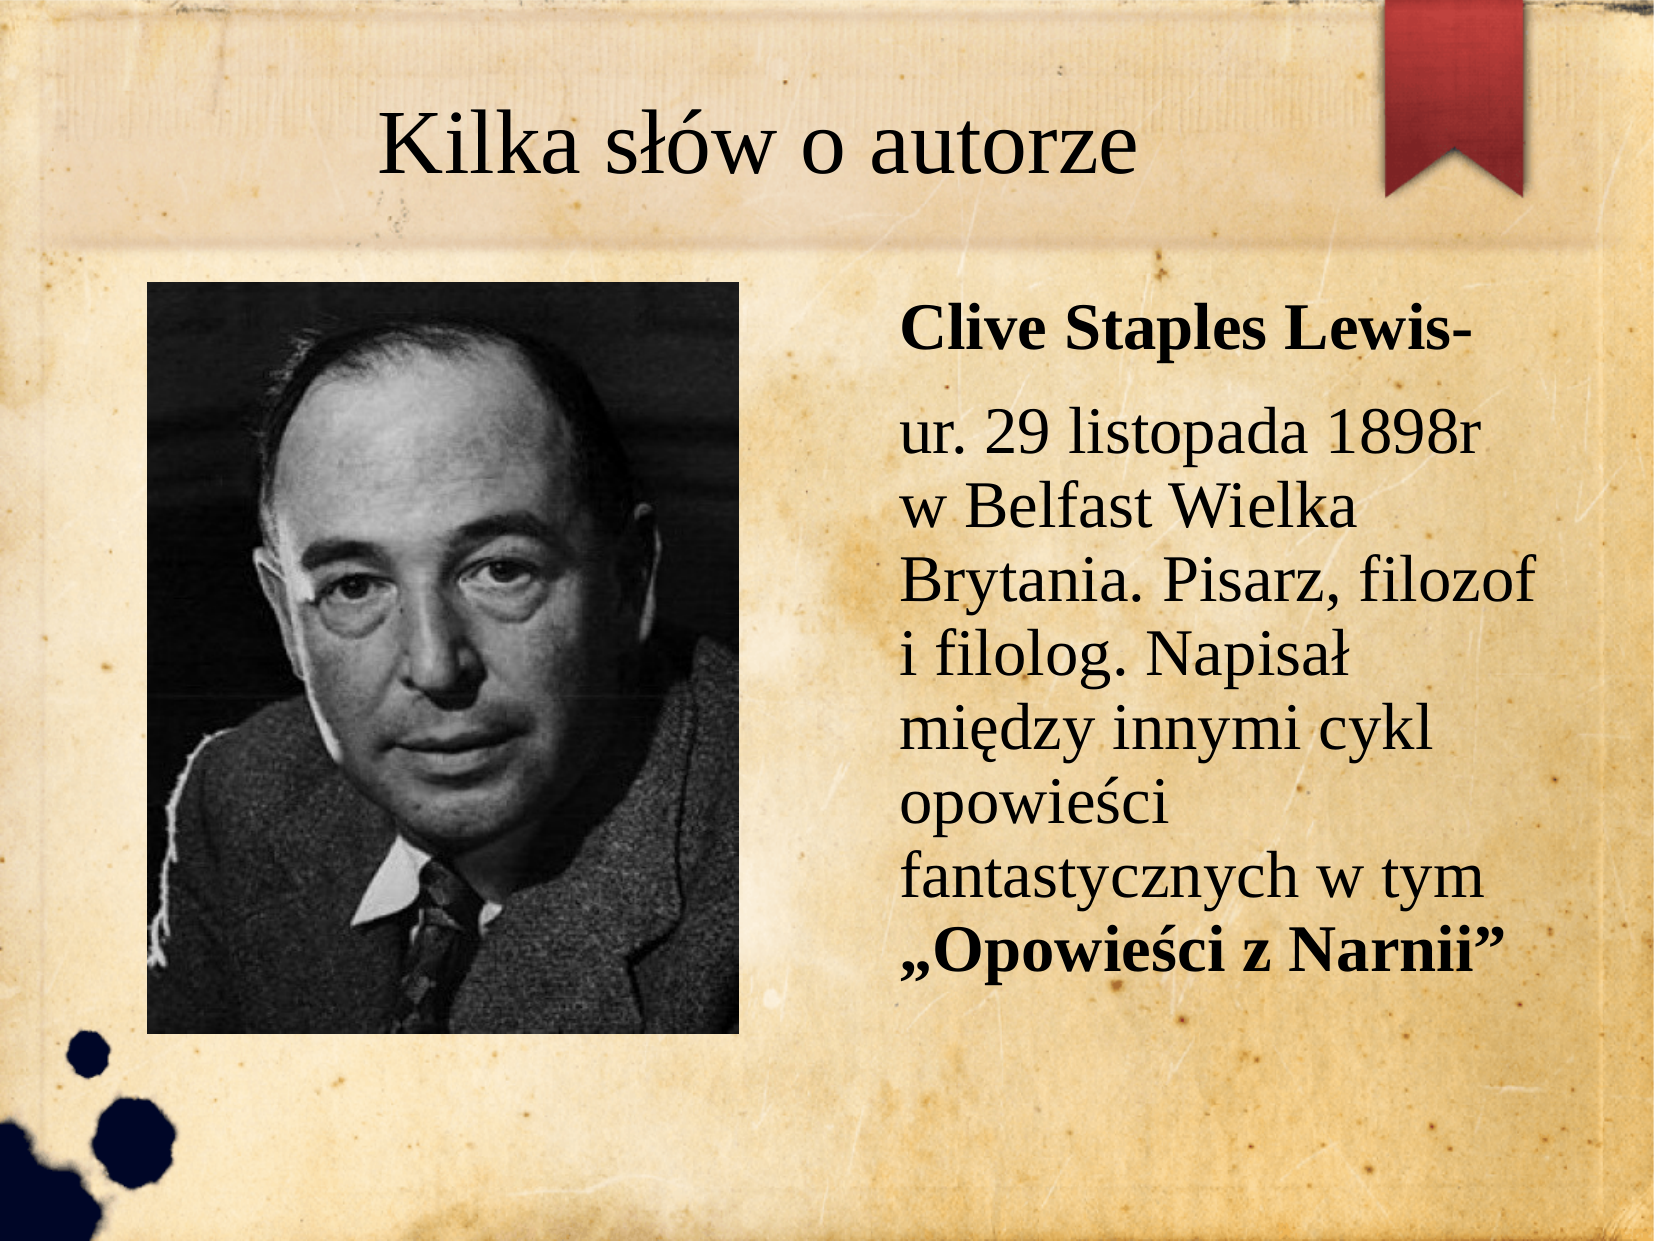

# Kilka słów o autorze
Clive Staples Lewis-
ur. 29 listopada 1898r w Belfast Wielka Brytania. Pisarz, filozof i filolog. Napisał między innymi cykl opowieści fantastycznych w tym „Opowieści z Narnii”